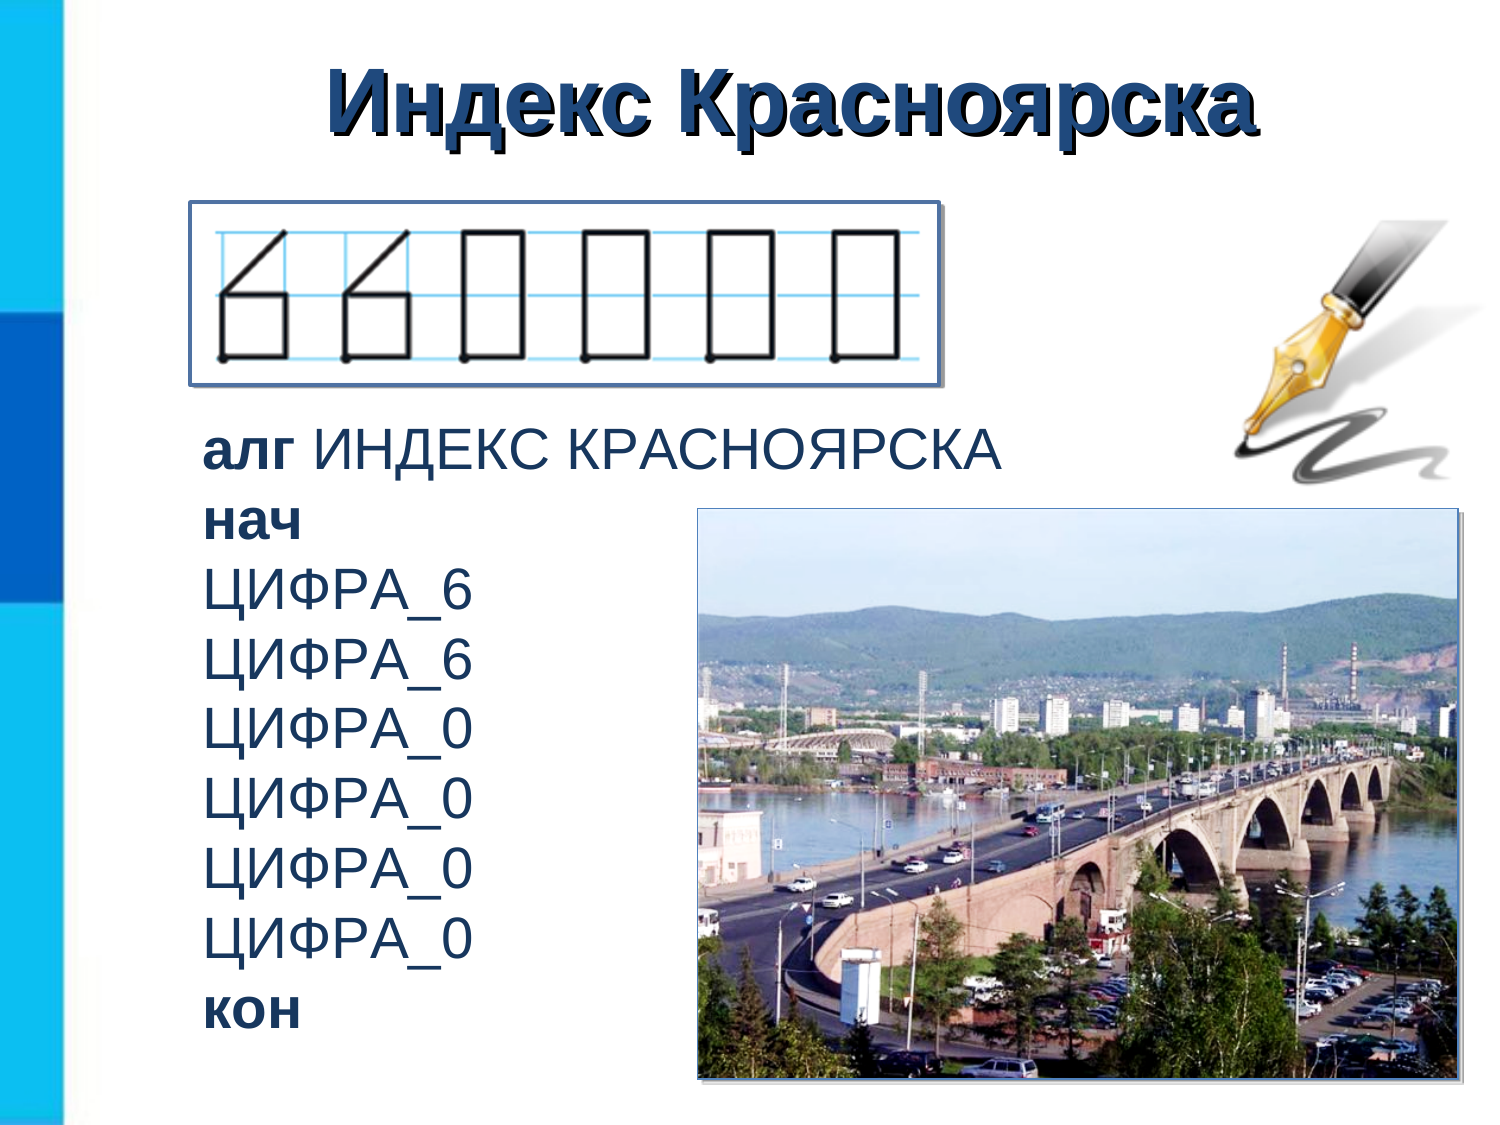

# Индекс Красноярска
алг ИНДЕКС КРАСНОЯРСКА
нач
ЦИФРА_6
ЦИФРА_6
ЦИФРА_0
ЦИФРА_0
ЦИФРА_0
ЦИФРА_0
кон